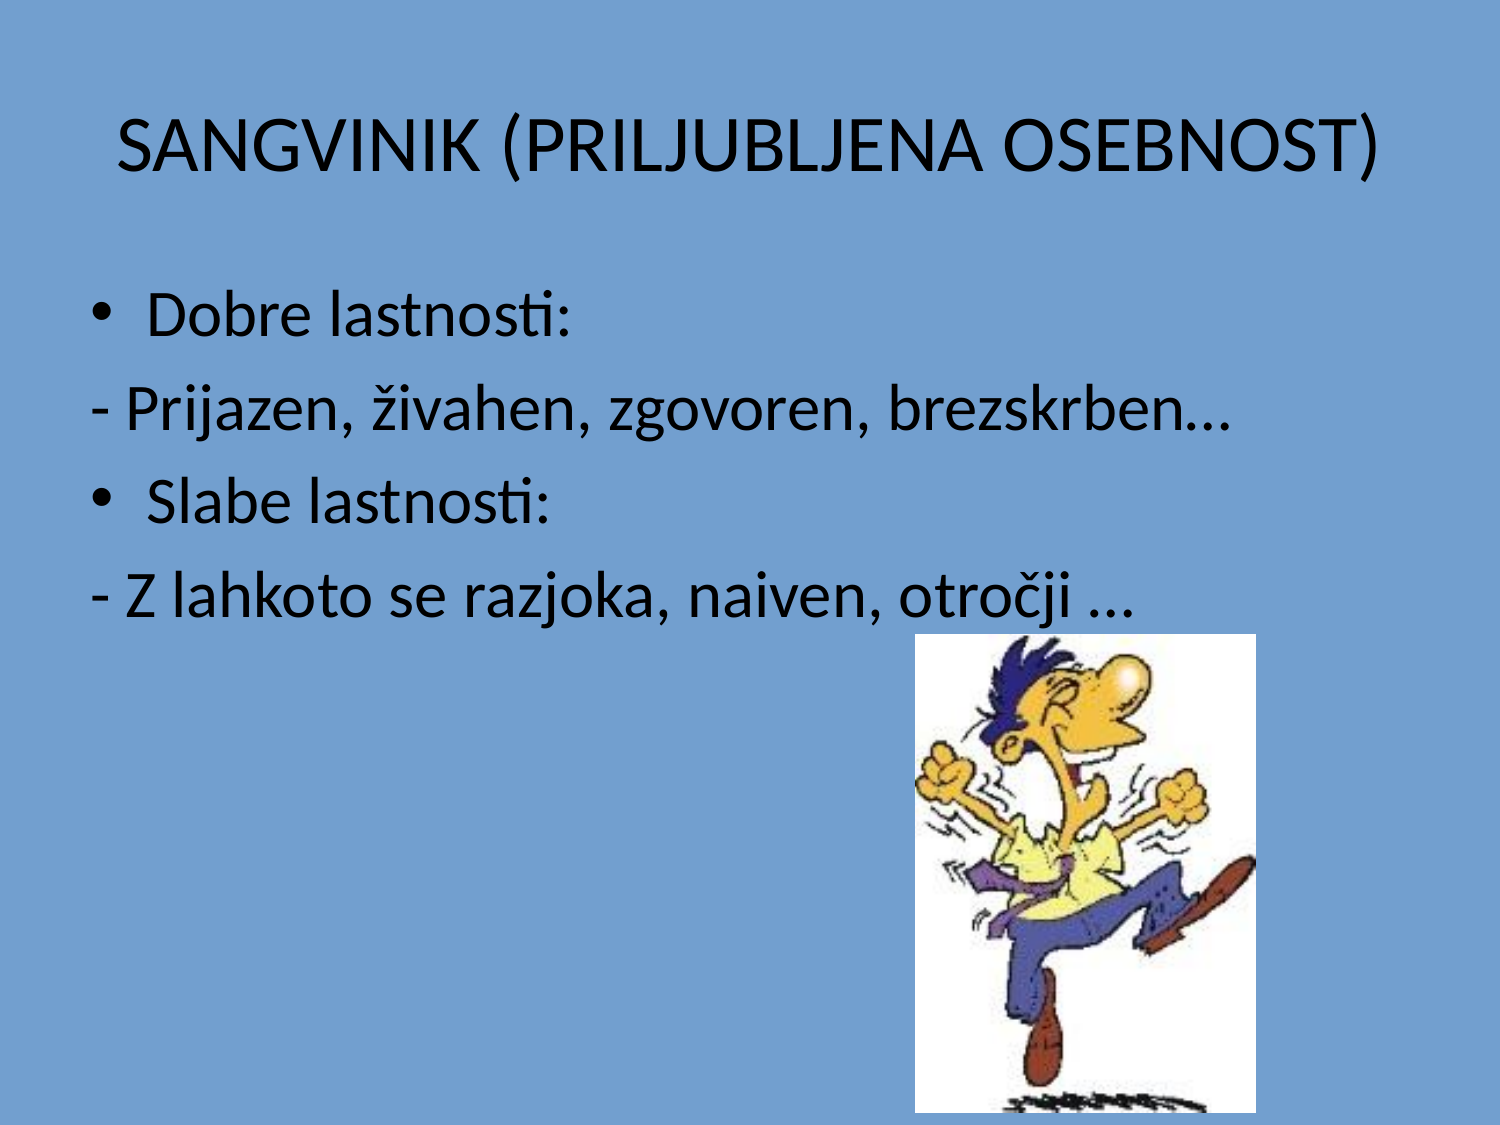

# SANGVINIK (PRILJUBLJENA OSEBNOST)
Dobre lastnosti:
- Prijazen, živahen, zgovoren, brezskrben…
Slabe lastnosti:
- Z lahkoto se razjoka, naiven, otročji …